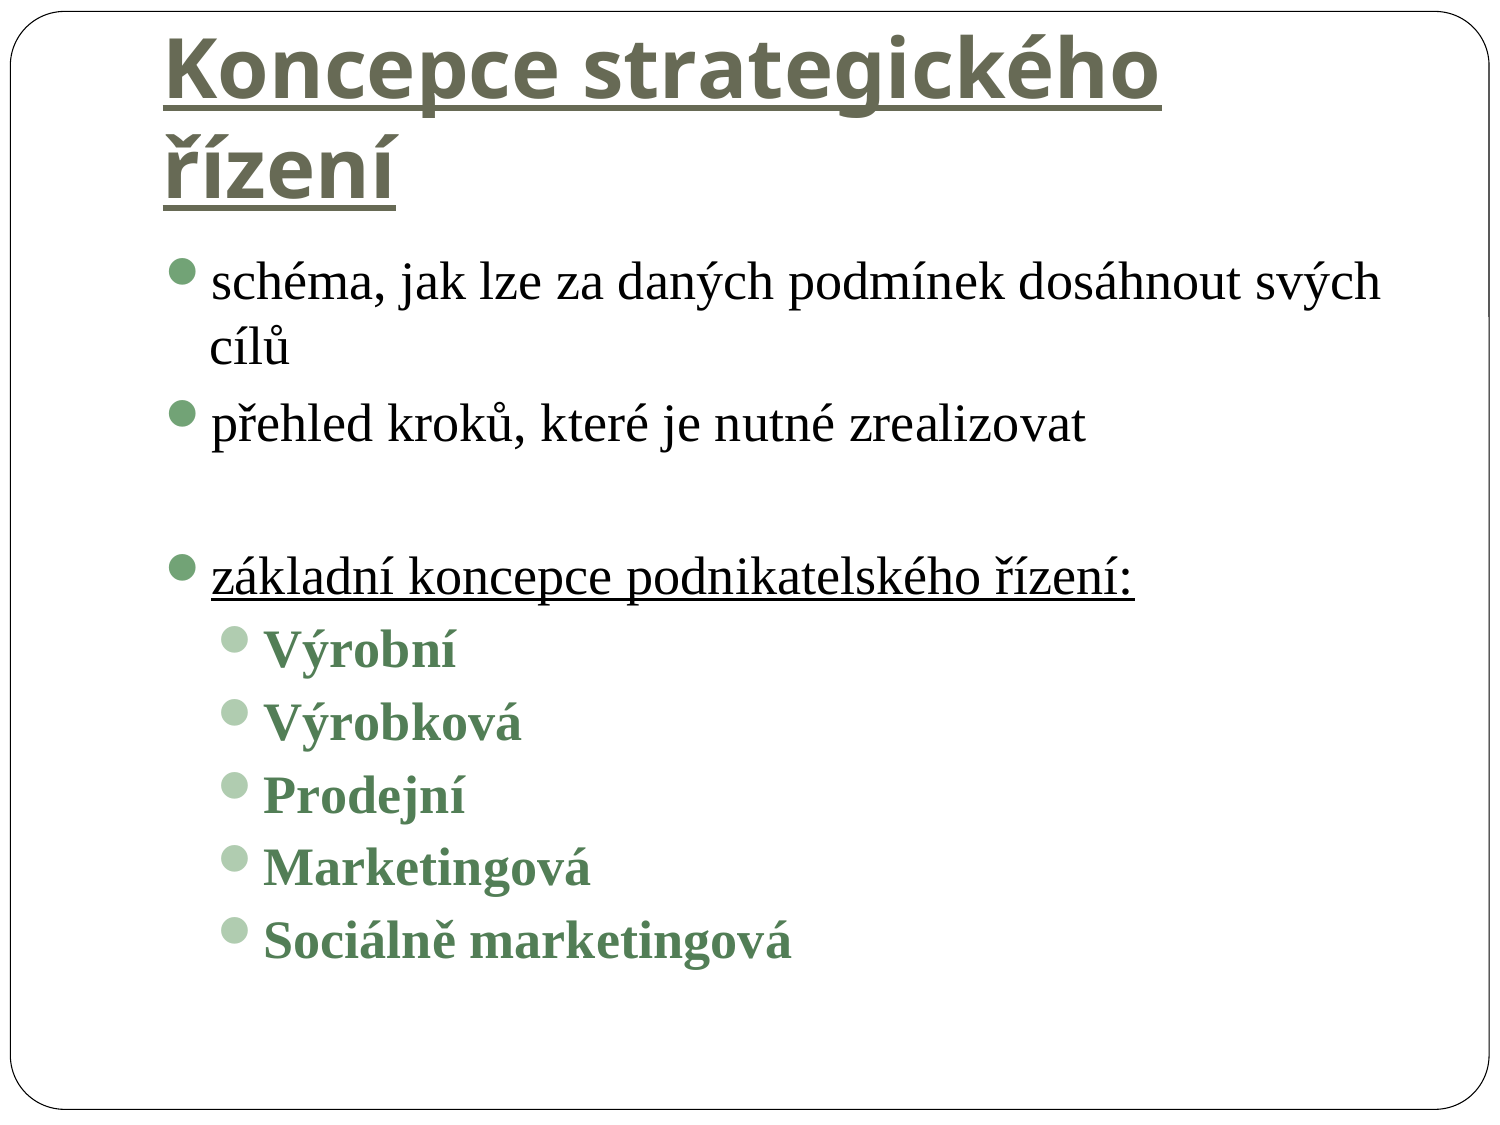

# Koncepce strategického řízení
schéma, jak lze za daných podmínek dosáhnout svých cílů
přehled kroků, které je nutné zrealizovat
základní koncepce podnikatelského řízení:
Výrobní
Výrobková
Prodejní
Marketingová
Sociálně marketingová